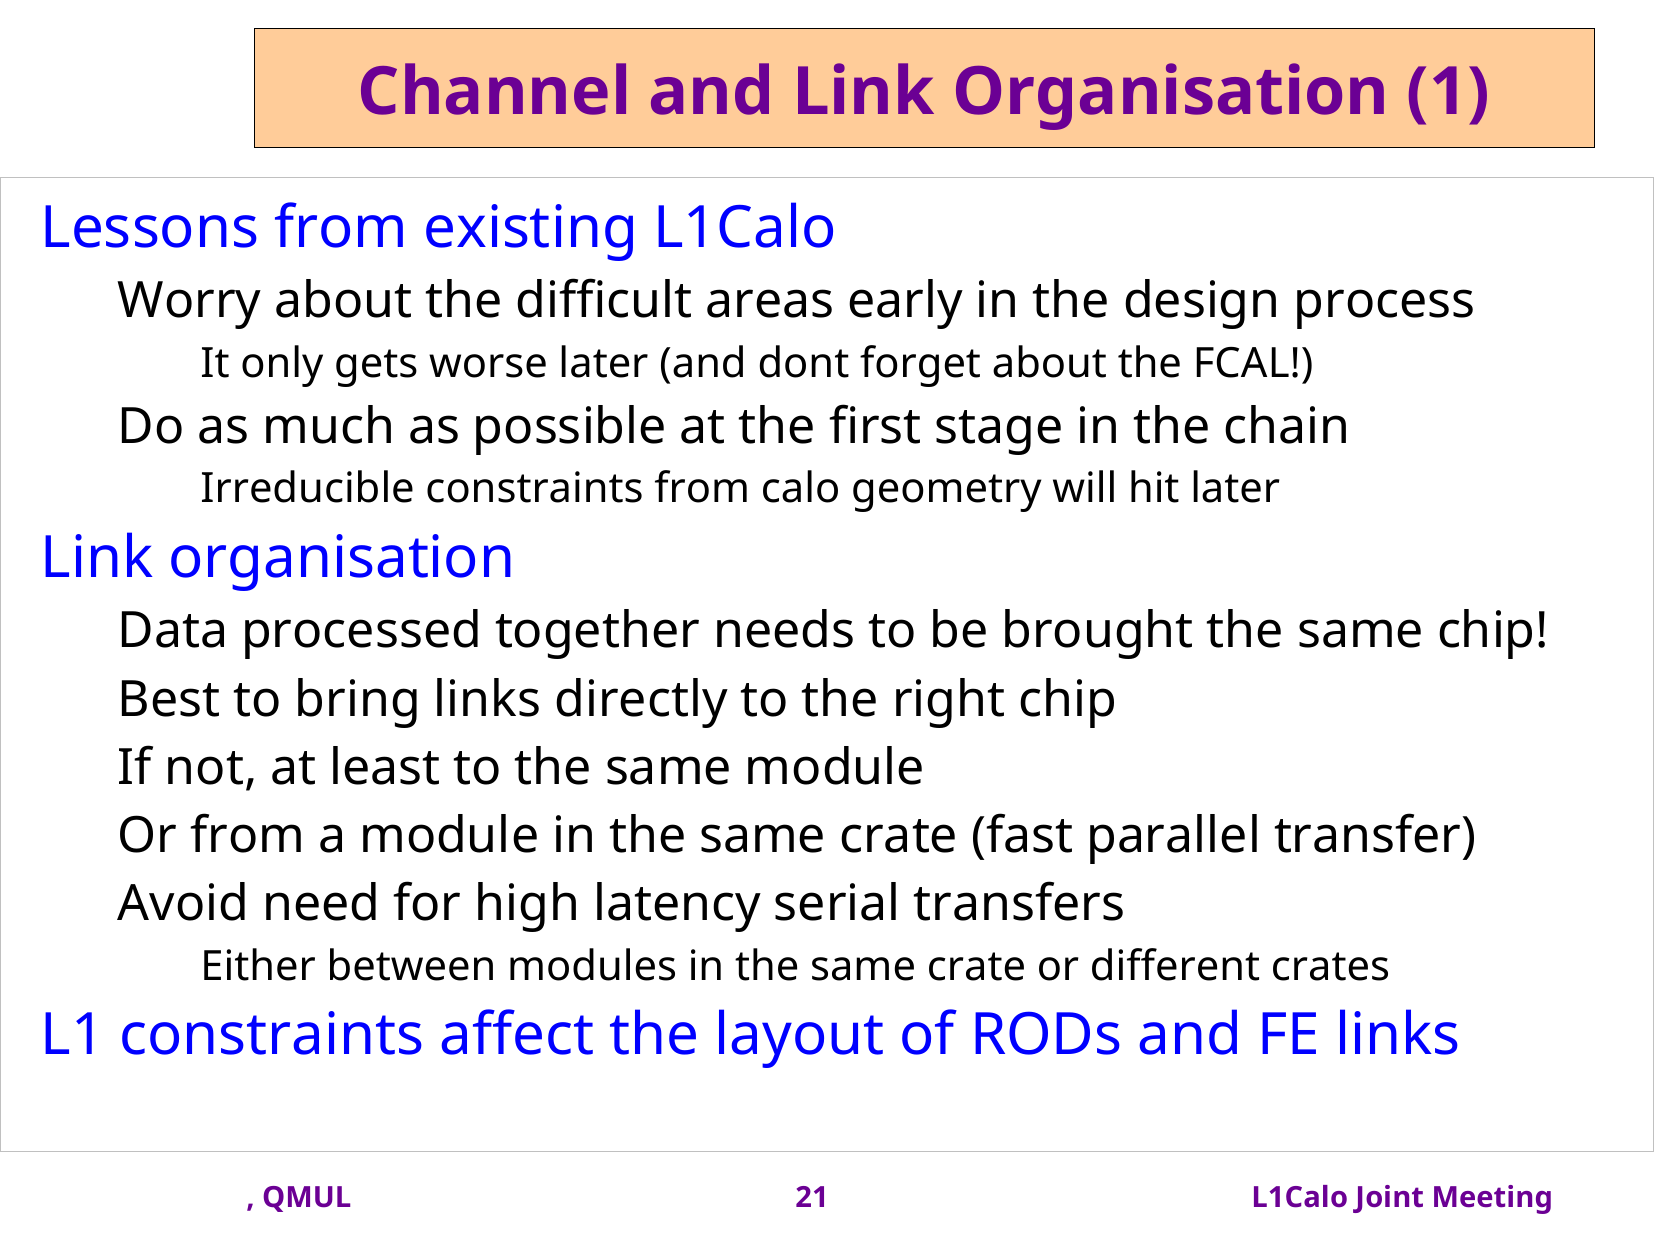

# Channel and Link Organisation (1)
Lessons from existing L1Calo
Worry about the difficult areas early in the design process
It only gets worse later (and dont forget about the FCAL!)
Do as much as possible at the first stage in the chain
Irreducible constraints from calo geometry will hit later
Link organisation
Data processed together needs to be brought the same chip!
Best to bring links directly to the right chip
If not, at least to the same module
Or from a module in the same crate (fast parallel transfer)
Avoid need for high latency serial transfers
Either between modules in the same crate or different crates
L1 constraints affect the layout of RODs and FE links